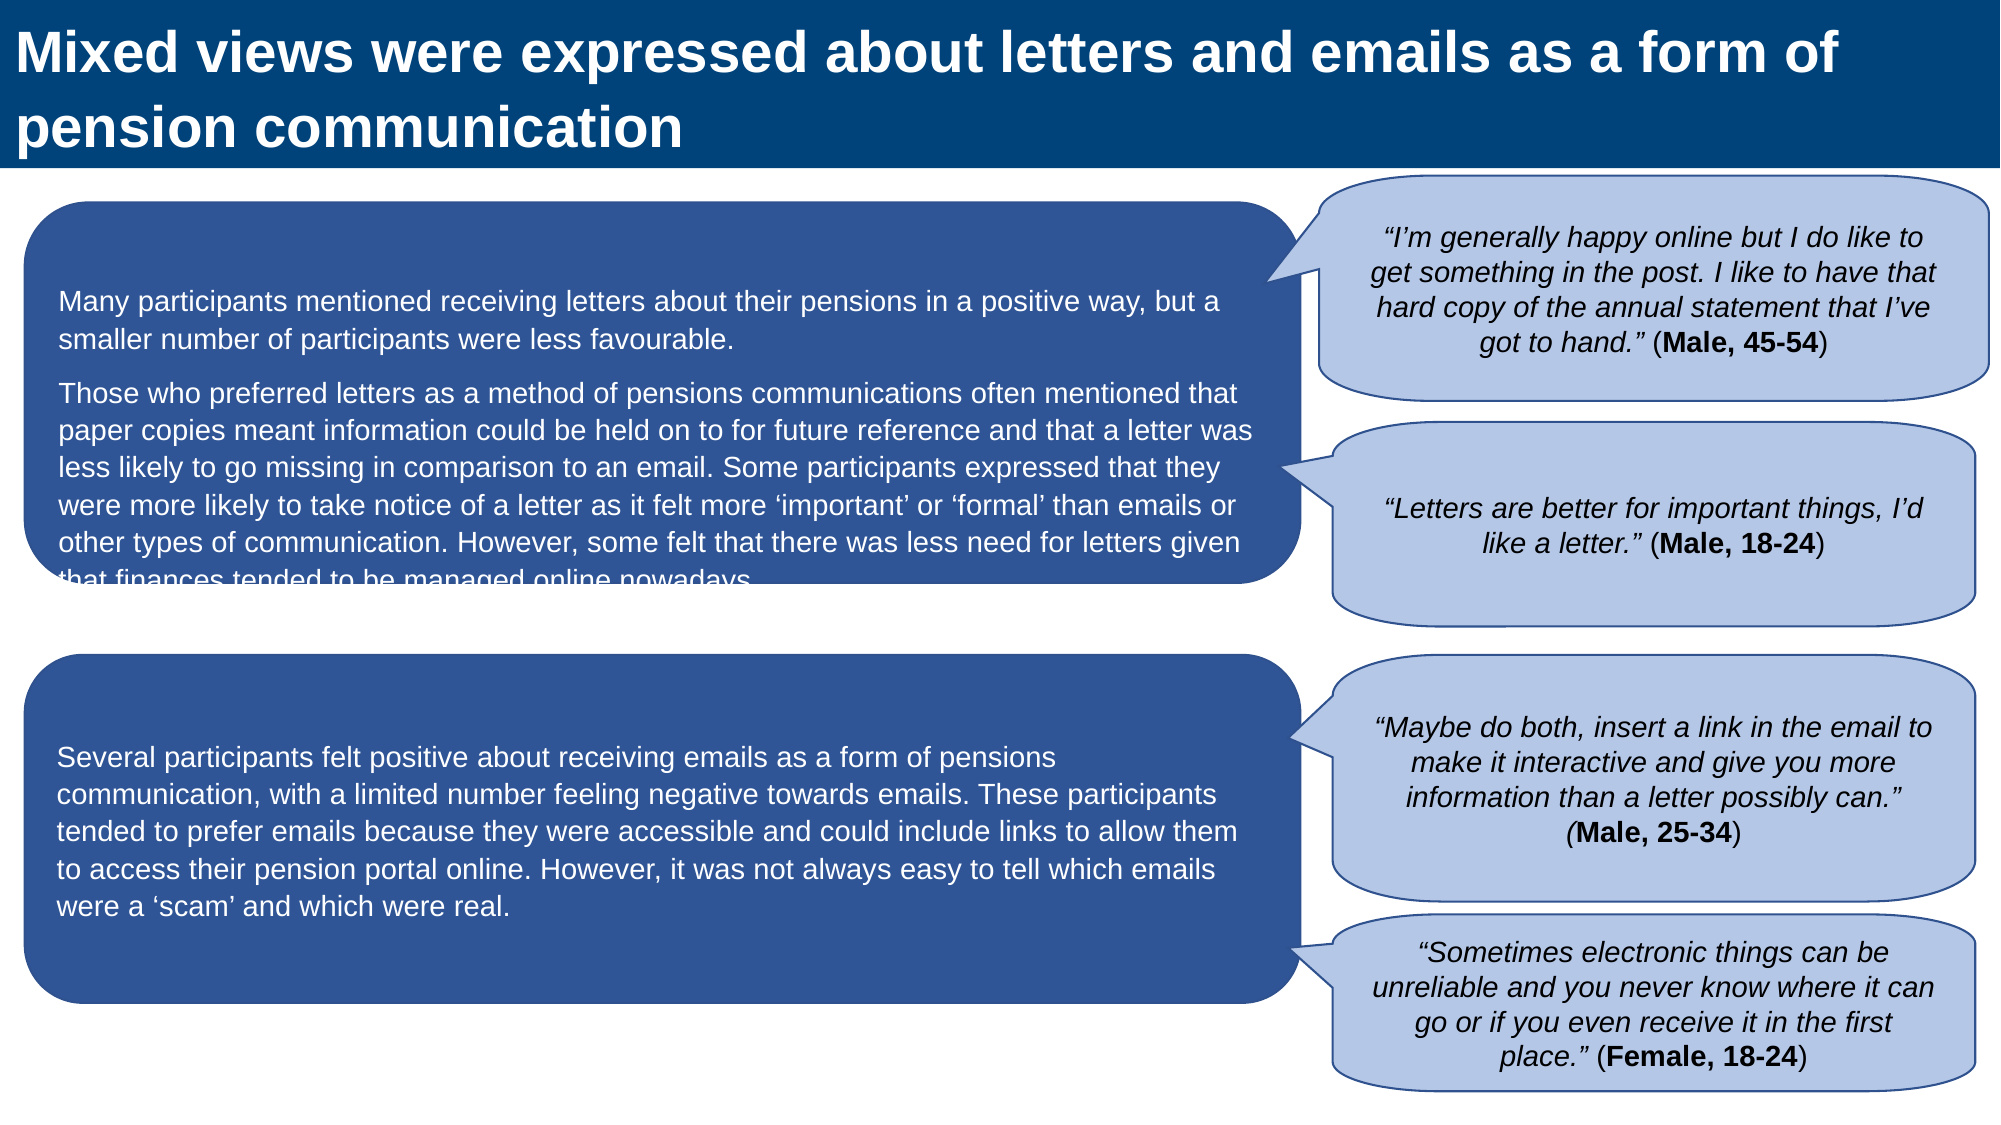

# Mixed views were expressed about letters and emails as a form of pension communication
“I’m generally happy online but I do like to get something in the post. I like to have that hard copy of the annual statement that I’ve got to hand.” (Male, 45-54)
Many participants mentioned receiving letters about their pensions in a positive way, but a smaller number of participants were less favourable.
Those who preferred letters as a method of pensions communications often mentioned that paper copies meant information could be held on to for future reference and that a letter was less likely to go missing in comparison to an email. Some participants expressed that they were more likely to take notice of a letter as it felt more ‘important’ or ‘formal’ than emails or other types of communication. However, some felt that there was less need for letters given that finances tended to be managed online nowadays.
“Letters are better for important things, I’d like a letter.” (Male, 18-24)
Several participants felt positive about receiving emails as a form of pensions communication, with a limited number feeling negative towards emails. These participants tended to prefer emails because they were accessible and could include links to allow them to access their pension portal online. However, it was not always easy to tell which emails were a ‘scam’ and which were real.
“Maybe do both, insert a link in the email to make it interactive and give you more information than a letter possibly can.” (Male, 25-34)
“Sometimes electronic things can be unreliable and you never know where it can go or if you even receive it in the first place.” (Female, 18-24)